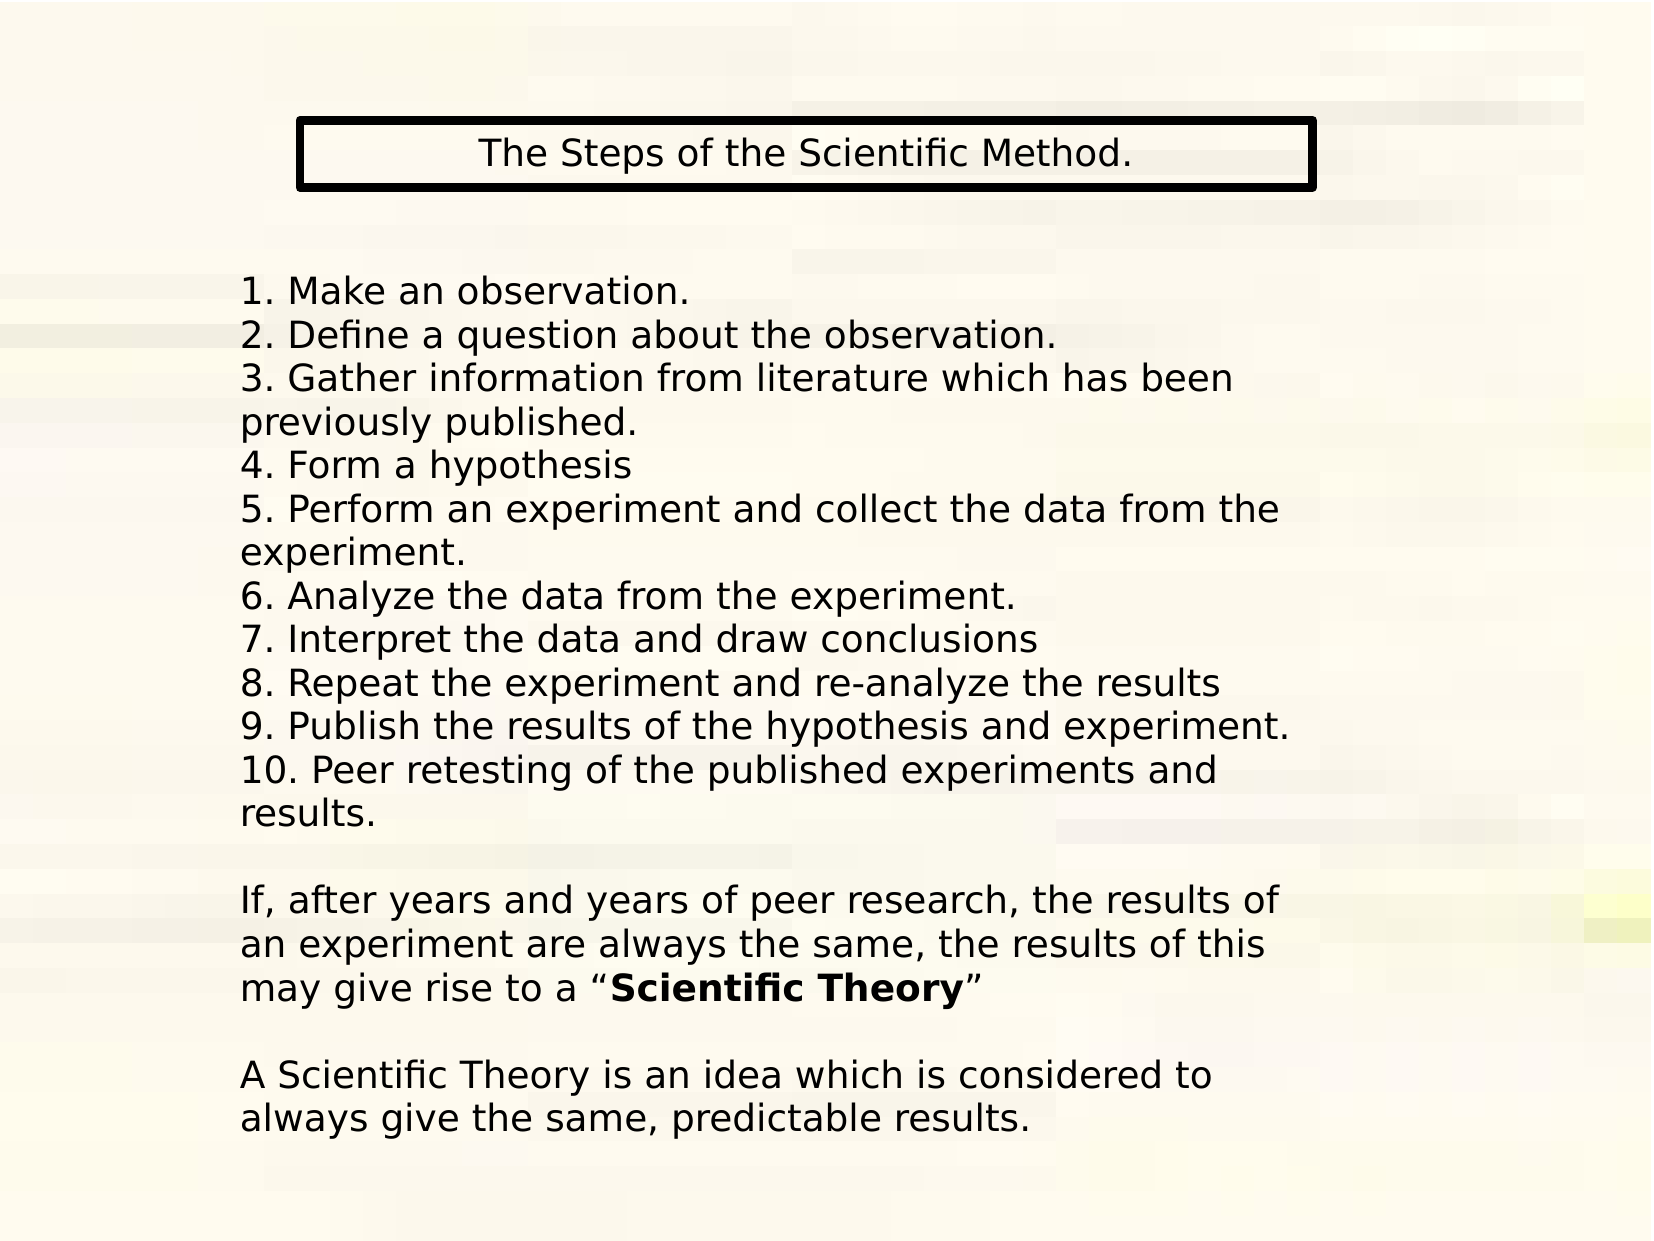

The Steps of the Scientific Method.
1. Make an observation.
2. Define a question about the observation.
3. Gather information from literature which has been previously published.
4. Form a hypothesis
5. Perform an experiment and collect the data from the experiment.
6. Analyze the data from the experiment.
7. Interpret the data and draw conclusions
8. Repeat the experiment and re-analyze the results
9. Publish the results of the hypothesis and experiment.
10. Peer retesting of the published experiments and results.
If, after years and years of peer research, the results of an experiment are always the same, the results of this may give rise to a “Scientific Theory”
A Scientific Theory is an idea which is considered to always give the same, predictable results.